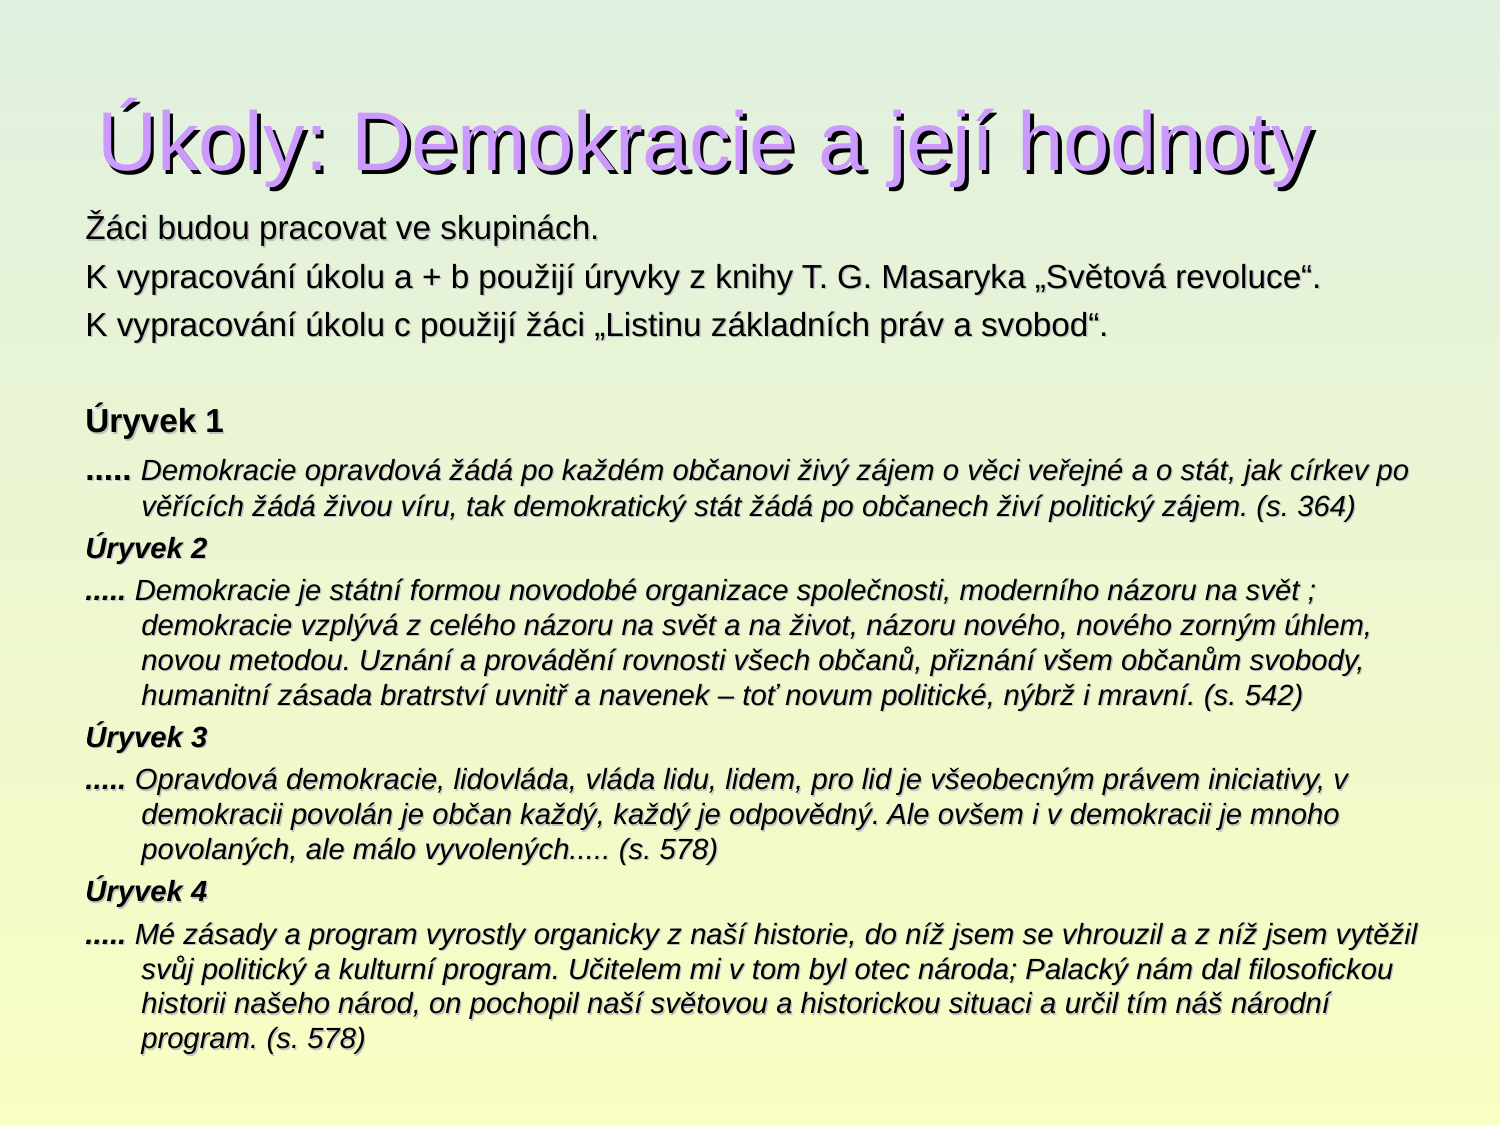

# Úkoly: Demokracie a její hodnoty
Žáci budou pracovat ve skupinách.
K vypracování úkolu a + b použijí úryvky z knihy T. G. Masaryka „Světová revoluce“.
K vypracování úkolu c použijí žáci „Listinu základních práv a svobod“.
Úryvek 1
..... Demokracie opravdová žádá po každém občanovi živý zájem o věci veřejné a o stát, jak církev po věřících žádá živou víru, tak demokratický stát žádá po občanech živí politický zájem. (s. 364)
Úryvek 2
..... Demokracie je státní formou novodobé organizace společnosti, moderního názoru na svět ; demokracie vzplývá z celého názoru na svět a na život, názoru nového, nového zorným úhlem, novou metodou. Uznání a provádění rovnosti všech občanů, přiznání všem občanům svobody, humanitní zásada bratrství uvnitř a navenek – toť novum politické, nýbrž i mravní. (s. 542)
Úryvek 3
..... Opravdová demokracie, lidovláda, vláda lidu, lidem, pro lid je všeobecným právem iniciativy, v demokracii povolán je občan každý, každý je odpovědný. Ale ovšem i v demokracii je mnoho povolaných, ale málo vyvolených..... (s. 578)
Úryvek 4
..... Mé zásady a program vyrostly organicky z naší historie, do níž jsem se vhrouzil a z níž jsem vytěžil svůj politický a kulturní program. Učitelem mi v tom byl otec národa; Palacký nám dal filosofickou historii našeho národ, on pochopil naší světovou a historickou situaci a určil tím náš národní program. (s. 578)